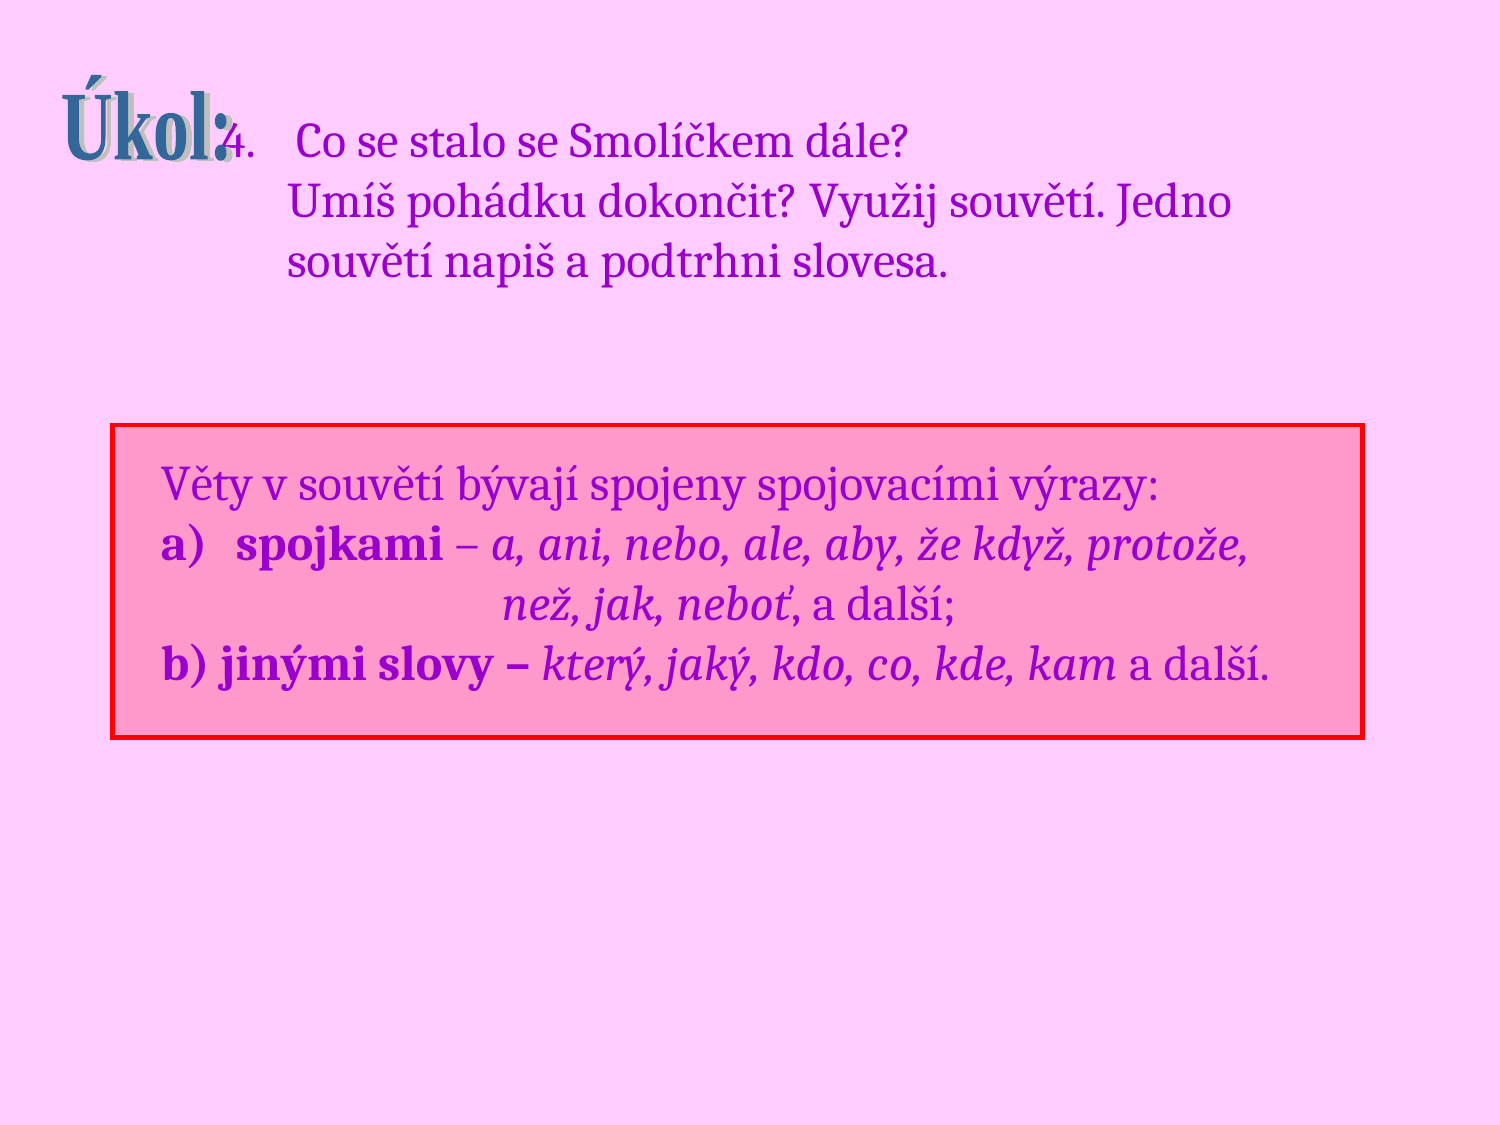

Úkol:
Co se stalo se Smolíčkem dále?
 Umíš pohádku dokončit? Využij souvětí. Jedno
 souvětí napiš a podtrhni slovesa.
Věty v souvětí bývají spojeny spojovacími výrazy:
spojkami – a, ani, nebo, ale, aby, že když, protože,
 než, jak, neboť, a další;
b) jinými slovy – který, jaký, kdo, co, kde, kam a další.